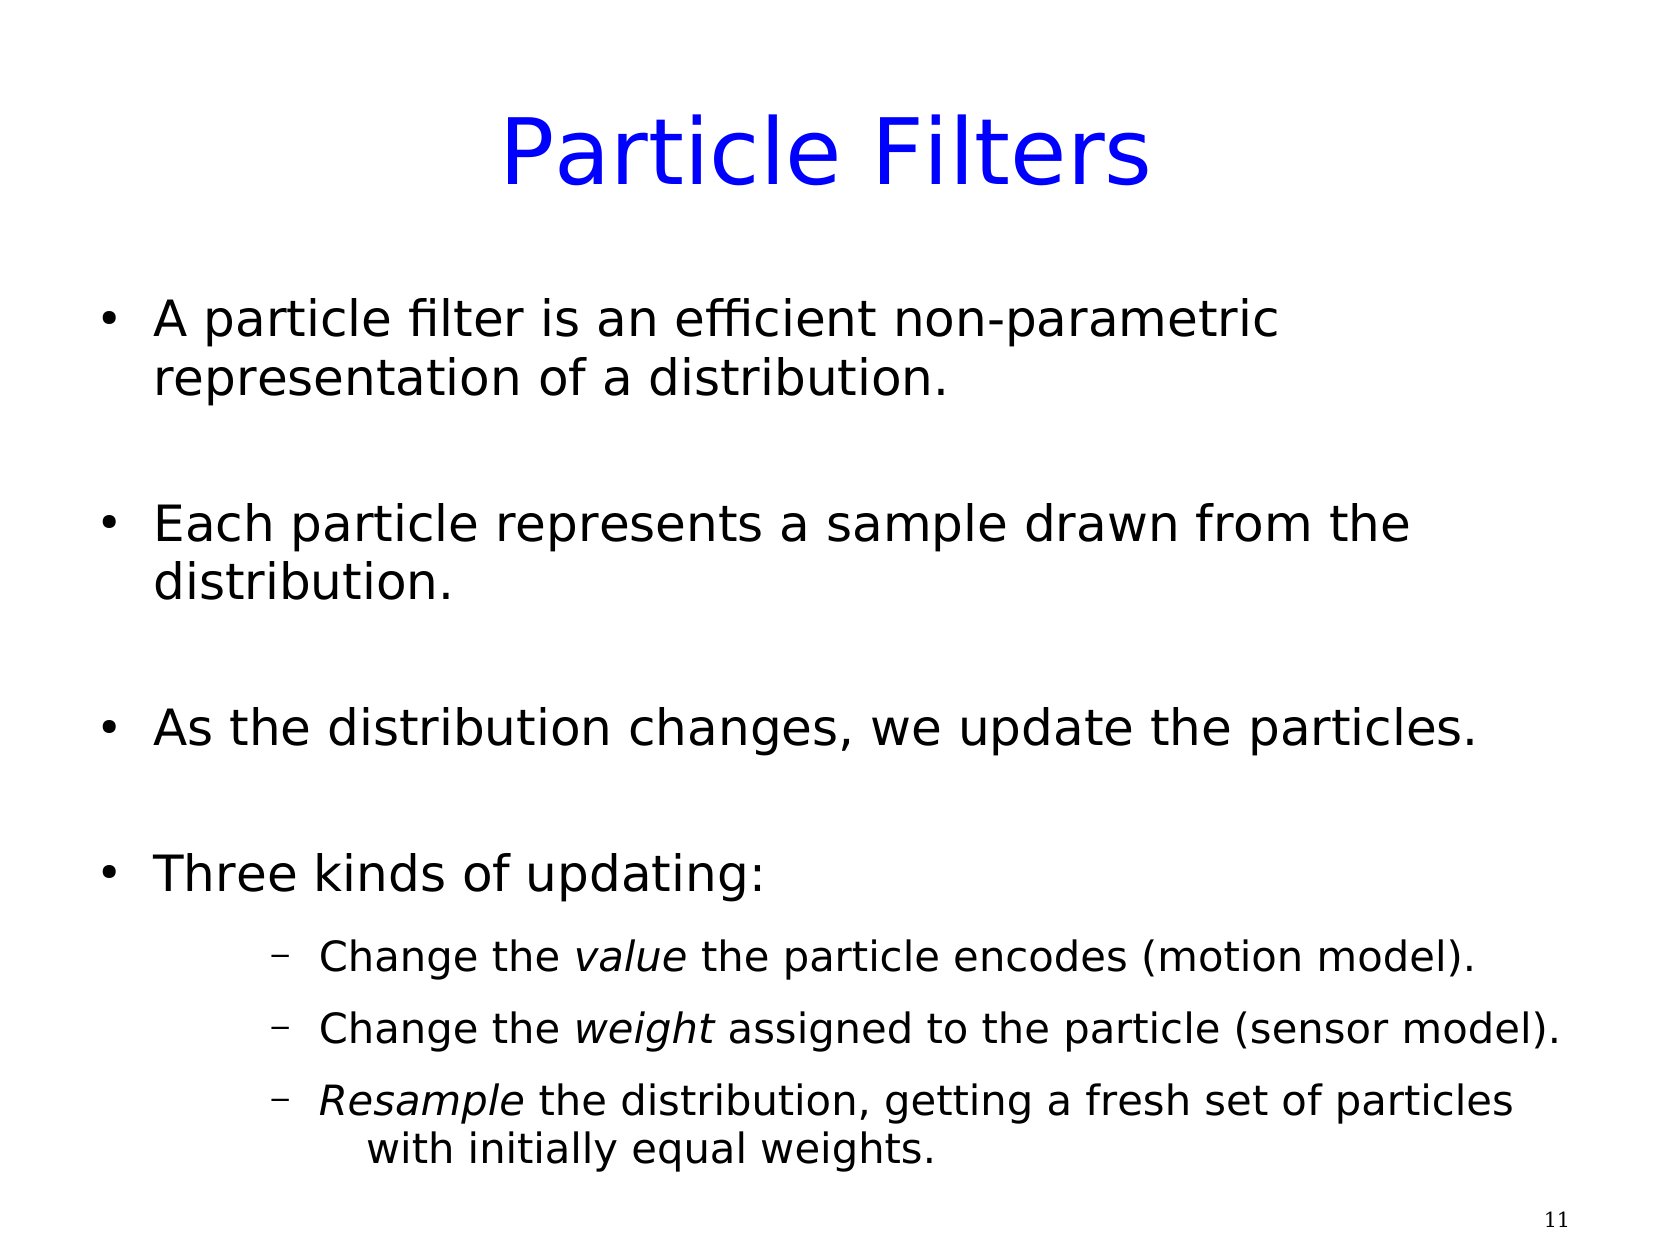

# Particle Filters
A particle filter is an efficient non-parametric representation of a distribution.
Each particle represents a sample drawn from the distribution.
As the distribution changes, we update the particles.
Three kinds of updating:
Change the value the particle encodes (motion model).
Change the weight assigned to the particle (sensor model).
Resample the distribution, getting a fresh set of particles with initially equal weights.
11